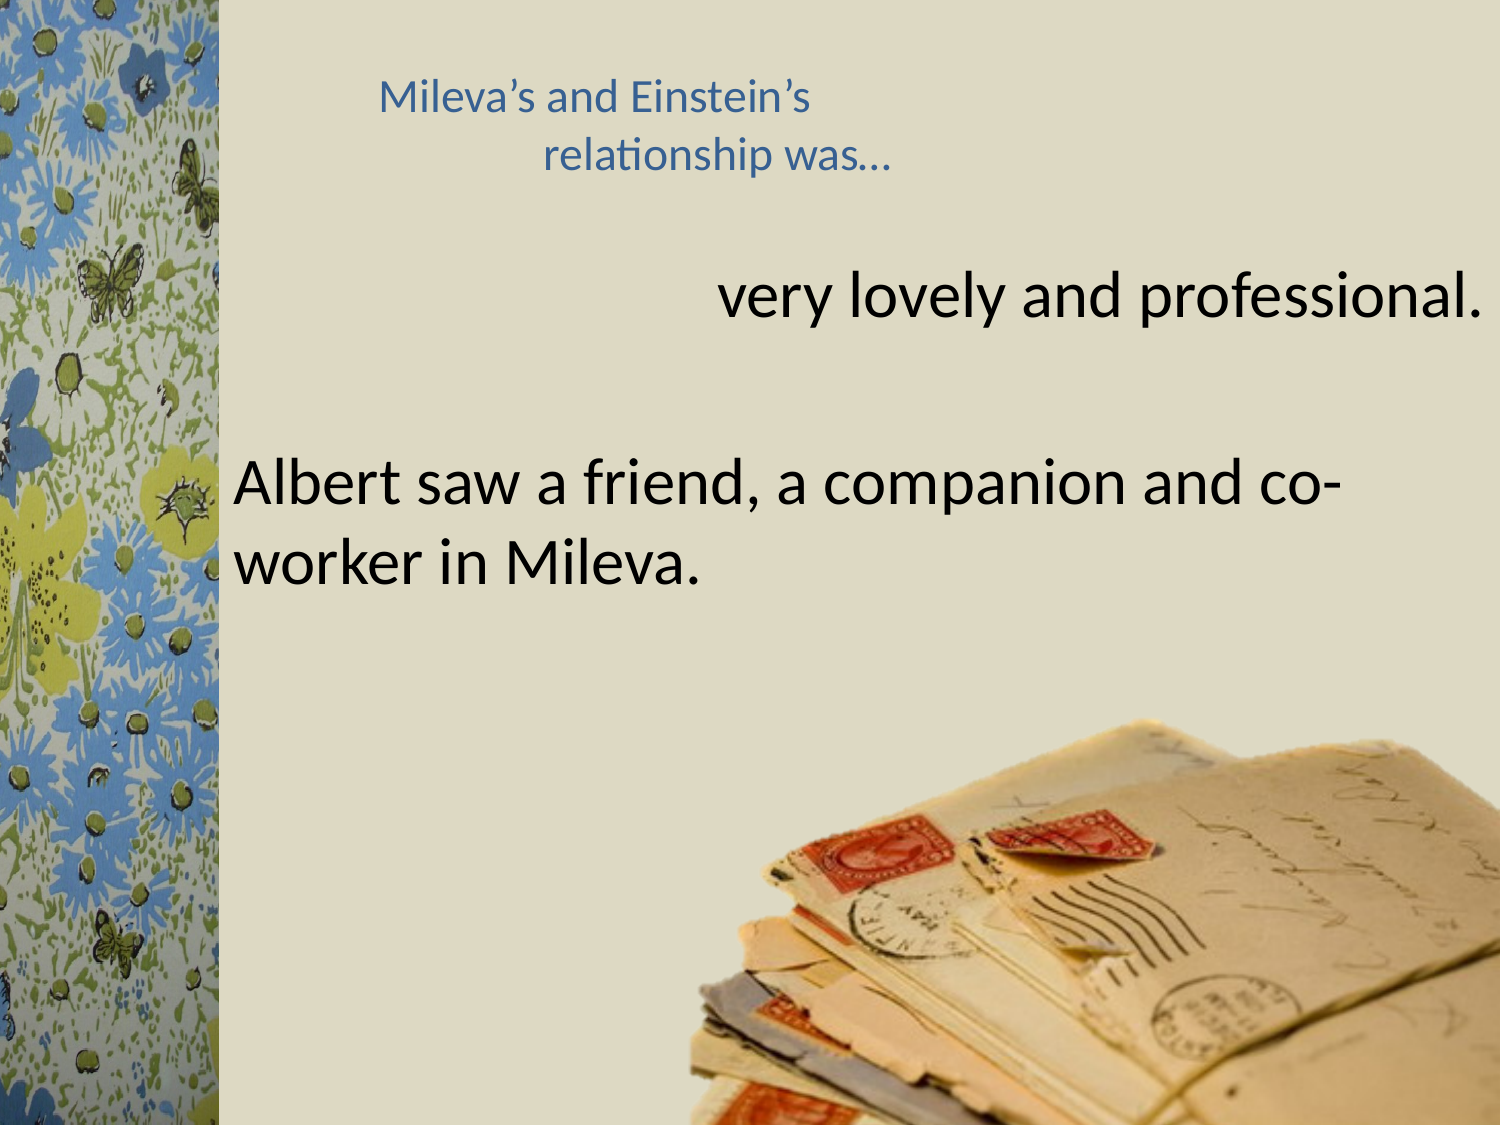

# Mileva’s and Einstein’s relationship was…
very lovely and professional.
Albert saw a friend, a companion and co-worker in Mileva.